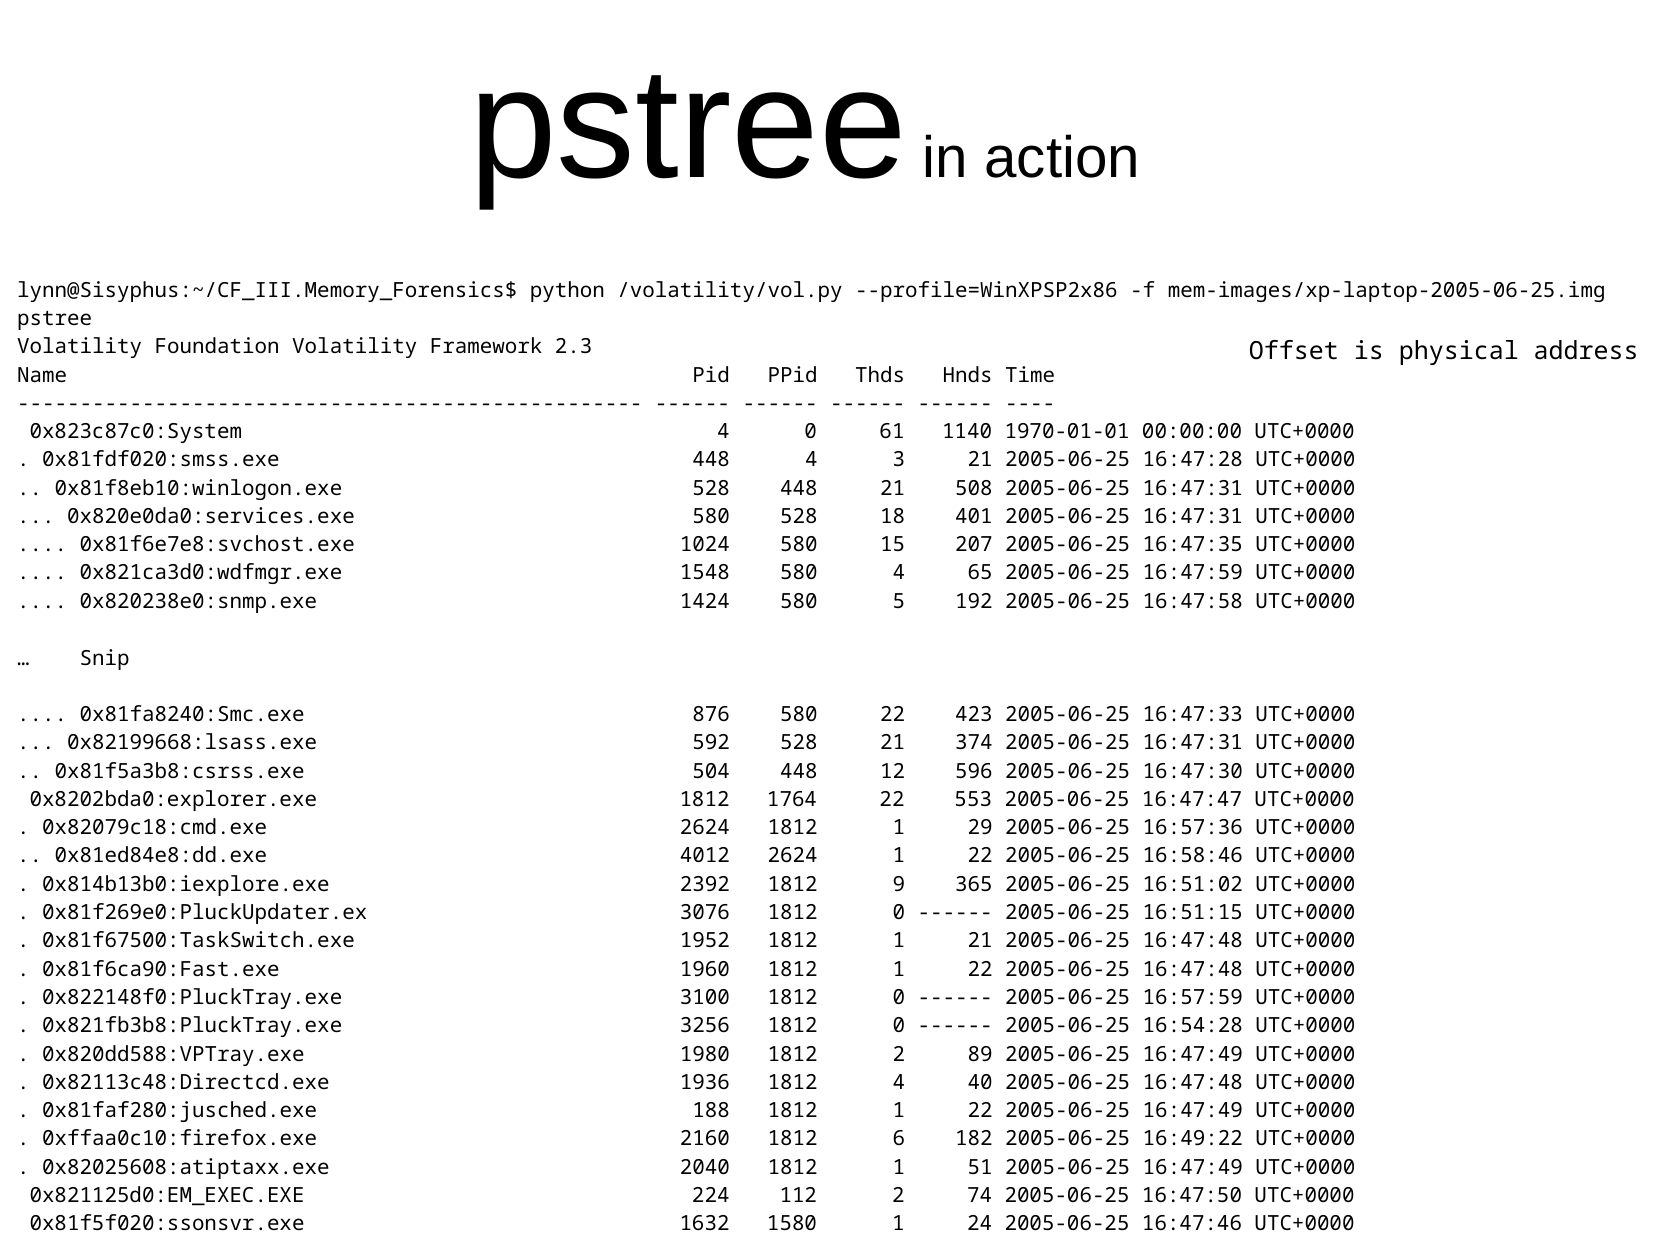

# pstree in action
lynn@Sisyphus:~/CF_III.Memory_Forensics$ python /volatility/vol.py --profile=WinXPSP2x86 -f mem-images/xp-laptop-2005-06-25.img pstree
Volatility Foundation Volatility Framework 2.3
Name Pid PPid Thds Hnds Time
-------------------------------------------------- ------ ------ ------ ------ ----
 0x823c87c0:System 4 0 61 1140 1970-01-01 00:00:00 UTC+0000
. 0x81fdf020:smss.exe 448 4 3 21 2005-06-25 16:47:28 UTC+0000
.. 0x81f8eb10:winlogon.exe 528 448 21 508 2005-06-25 16:47:31 UTC+0000
... 0x820e0da0:services.exe 580 528 18 401 2005-06-25 16:47:31 UTC+0000
.... 0x81f6e7e8:svchost.exe 1024 580 15 207 2005-06-25 16:47:35 UTC+0000
.... 0x821ca3d0:wdfmgr.exe 1548 580 4 65 2005-06-25 16:47:59 UTC+0000
.... 0x820238e0:snmp.exe 1424 580 5 192 2005-06-25 16:47:58 UTC+0000
… Snip
.... 0x81fa8240:Smc.exe 876 580 22 423 2005-06-25 16:47:33 UTC+0000
... 0x82199668:lsass.exe 592 528 21 374 2005-06-25 16:47:31 UTC+0000
.. 0x81f5a3b8:csrss.exe 504 448 12 596 2005-06-25 16:47:30 UTC+0000
 0x8202bda0:explorer.exe 1812 1764 22 553 2005-06-25 16:47:47 UTC+0000
. 0x82079c18:cmd.exe 2624 1812 1 29 2005-06-25 16:57:36 UTC+0000
.. 0x81ed84e8:dd.exe 4012 2624 1 22 2005-06-25 16:58:46 UTC+0000
. 0x814b13b0:iexplore.exe 2392 1812 9 365 2005-06-25 16:51:02 UTC+0000
. 0x81f269e0:PluckUpdater.ex 3076 1812 0 ------ 2005-06-25 16:51:15 UTC+0000
. 0x81f67500:TaskSwitch.exe 1952 1812 1 21 2005-06-25 16:47:48 UTC+0000
. 0x81f6ca90:Fast.exe 1960 1812 1 22 2005-06-25 16:47:48 UTC+0000
. 0x822148f0:PluckTray.exe 3100 1812 0 ------ 2005-06-25 16:57:59 UTC+0000
. 0x821fb3b8:PluckTray.exe 3256 1812 0 ------ 2005-06-25 16:54:28 UTC+0000
. 0x820dd588:VPTray.exe 1980 1812 2 89 2005-06-25 16:47:49 UTC+0000
. 0x82113c48:Directcd.exe 1936 1812 4 40 2005-06-25 16:47:48 UTC+0000
. 0x81faf280:jusched.exe 188 1812 1 22 2005-06-25 16:47:49 UTC+0000
. 0xffaa0c10:firefox.exe 2160 1812 6 182 2005-06-25 16:49:22 UTC+0000
. 0x82025608:atiptaxx.exe 2040 1812 1 51 2005-06-25 16:47:49 UTC+0000
 0x821125d0:EM_EXEC.EXE 224 112 2 74 2005-06-25 16:47:50 UTC+0000
 0x81f5f020:ssonsvr.exe 1632 1580 1 24 2005-06-25 16:47:46 UTC+0000
Offset is physical address